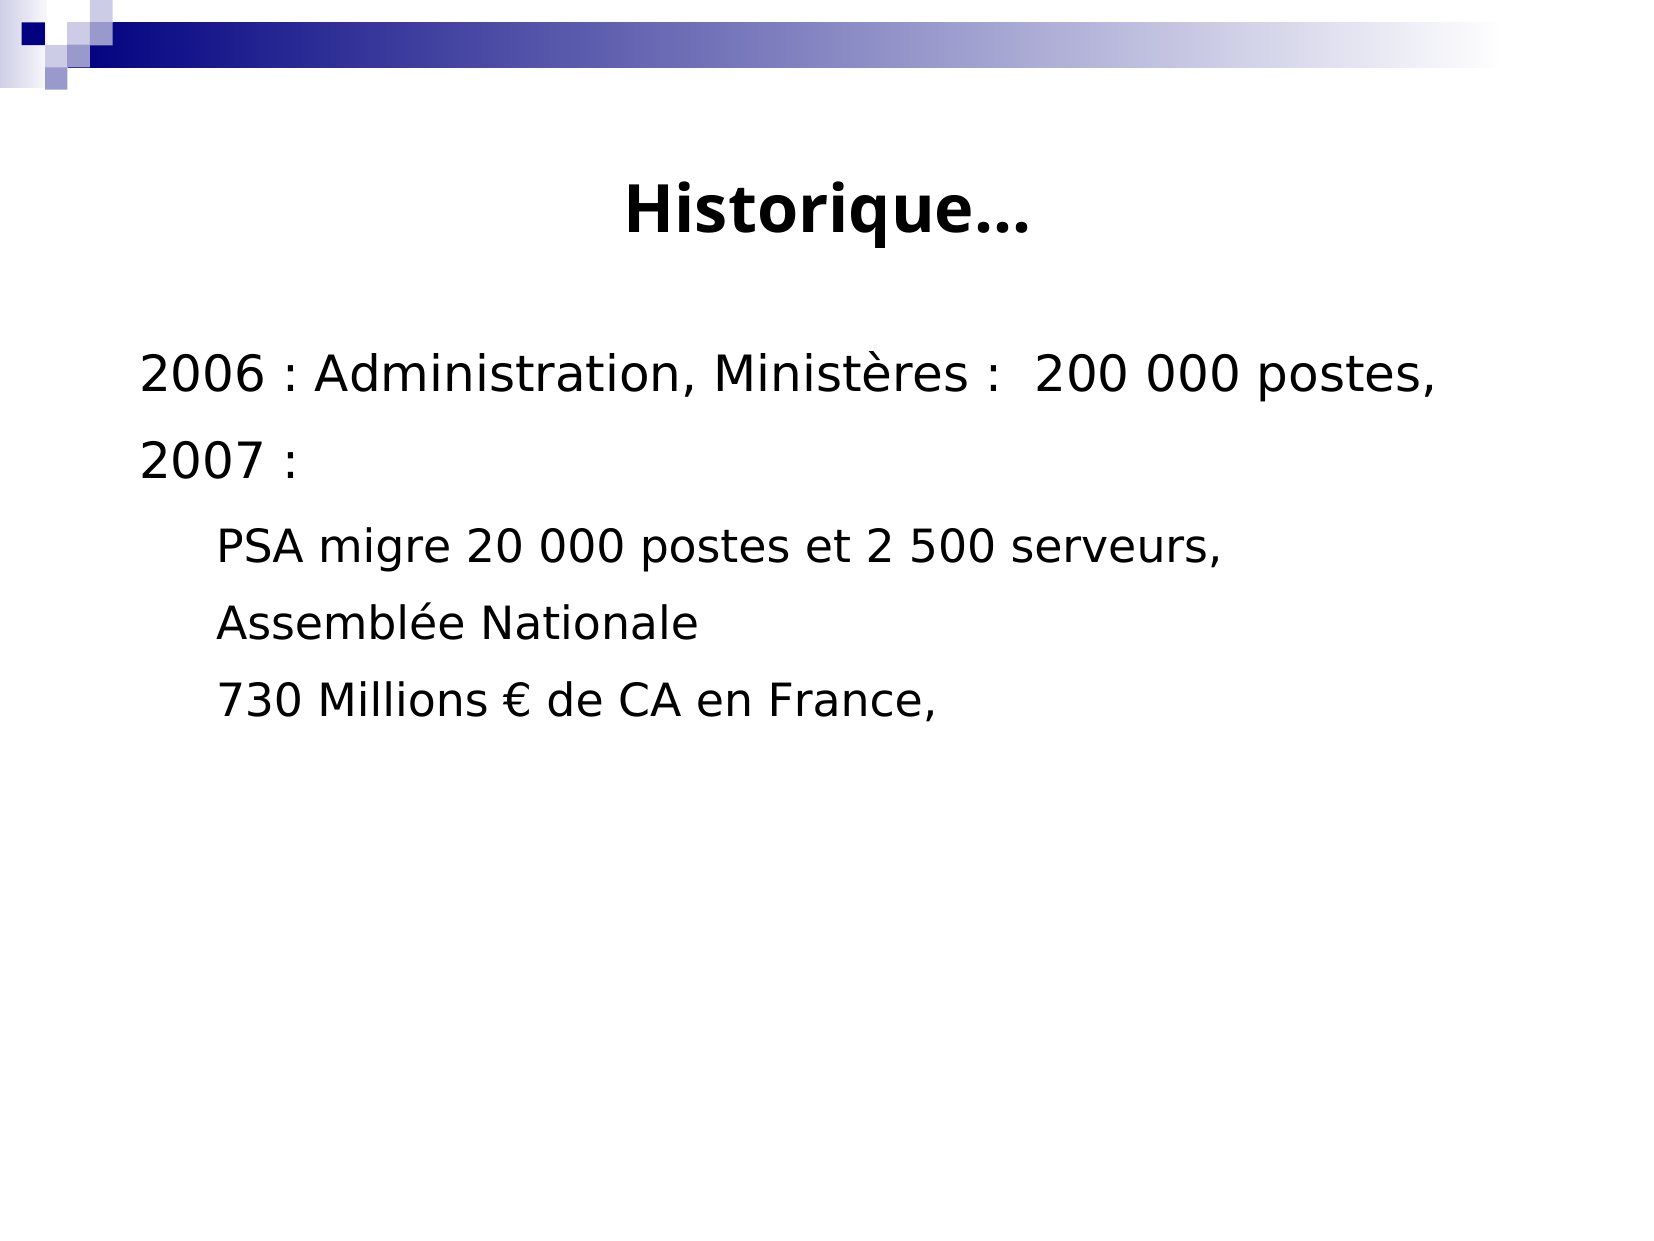

# Historique...
2006 : Administration, Ministères : 200 000 postes,
2007 :
PSA migre 20 000 postes et 2 500 serveurs,
Assemblée Nationale
730 Millions € de CA en France,